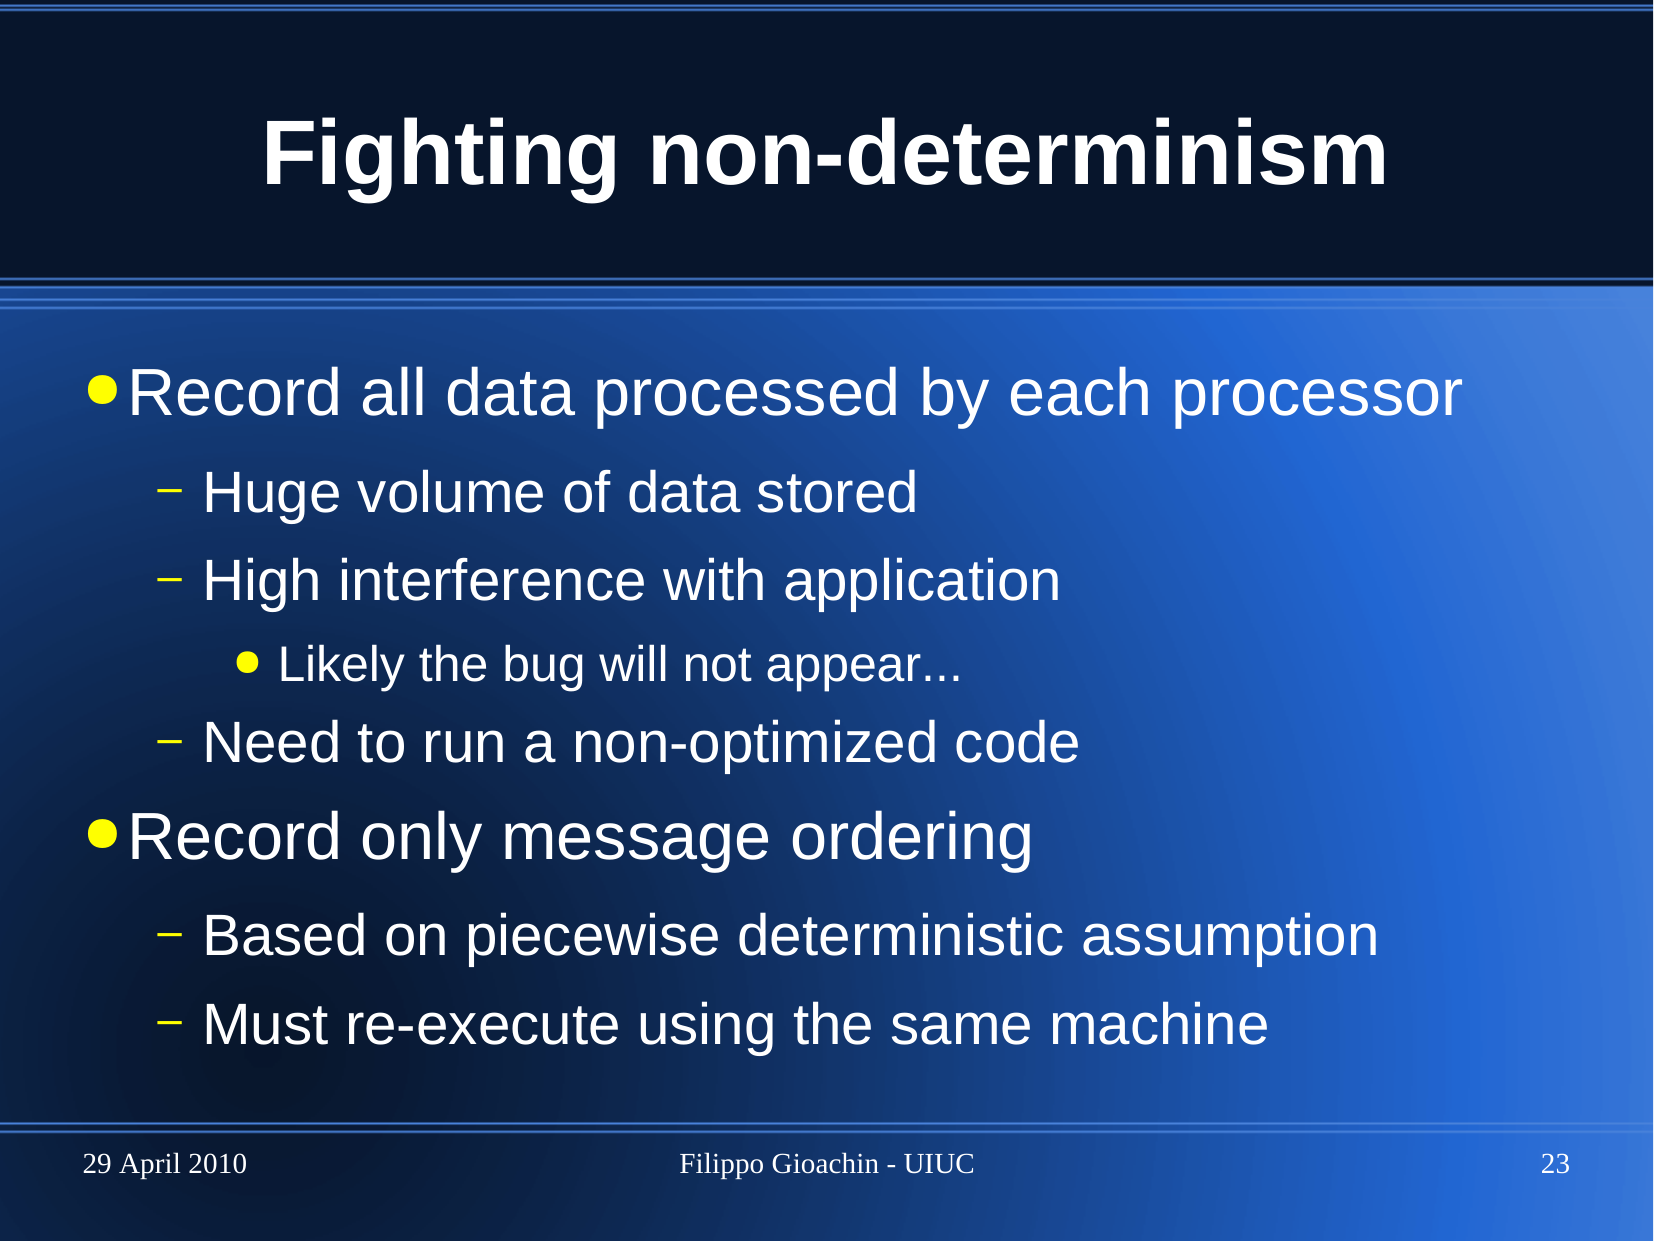

# Fighting non-determinism
Record all data processed by each processor
Huge volume of data stored
High interference with application
Likely the bug will not appear...
Need to run a non-optimized code
Record only message ordering
Based on piecewise deterministic assumption
Must re-execute using the same machine
29 April 2010
Filippo Gioachin - UIUC
23